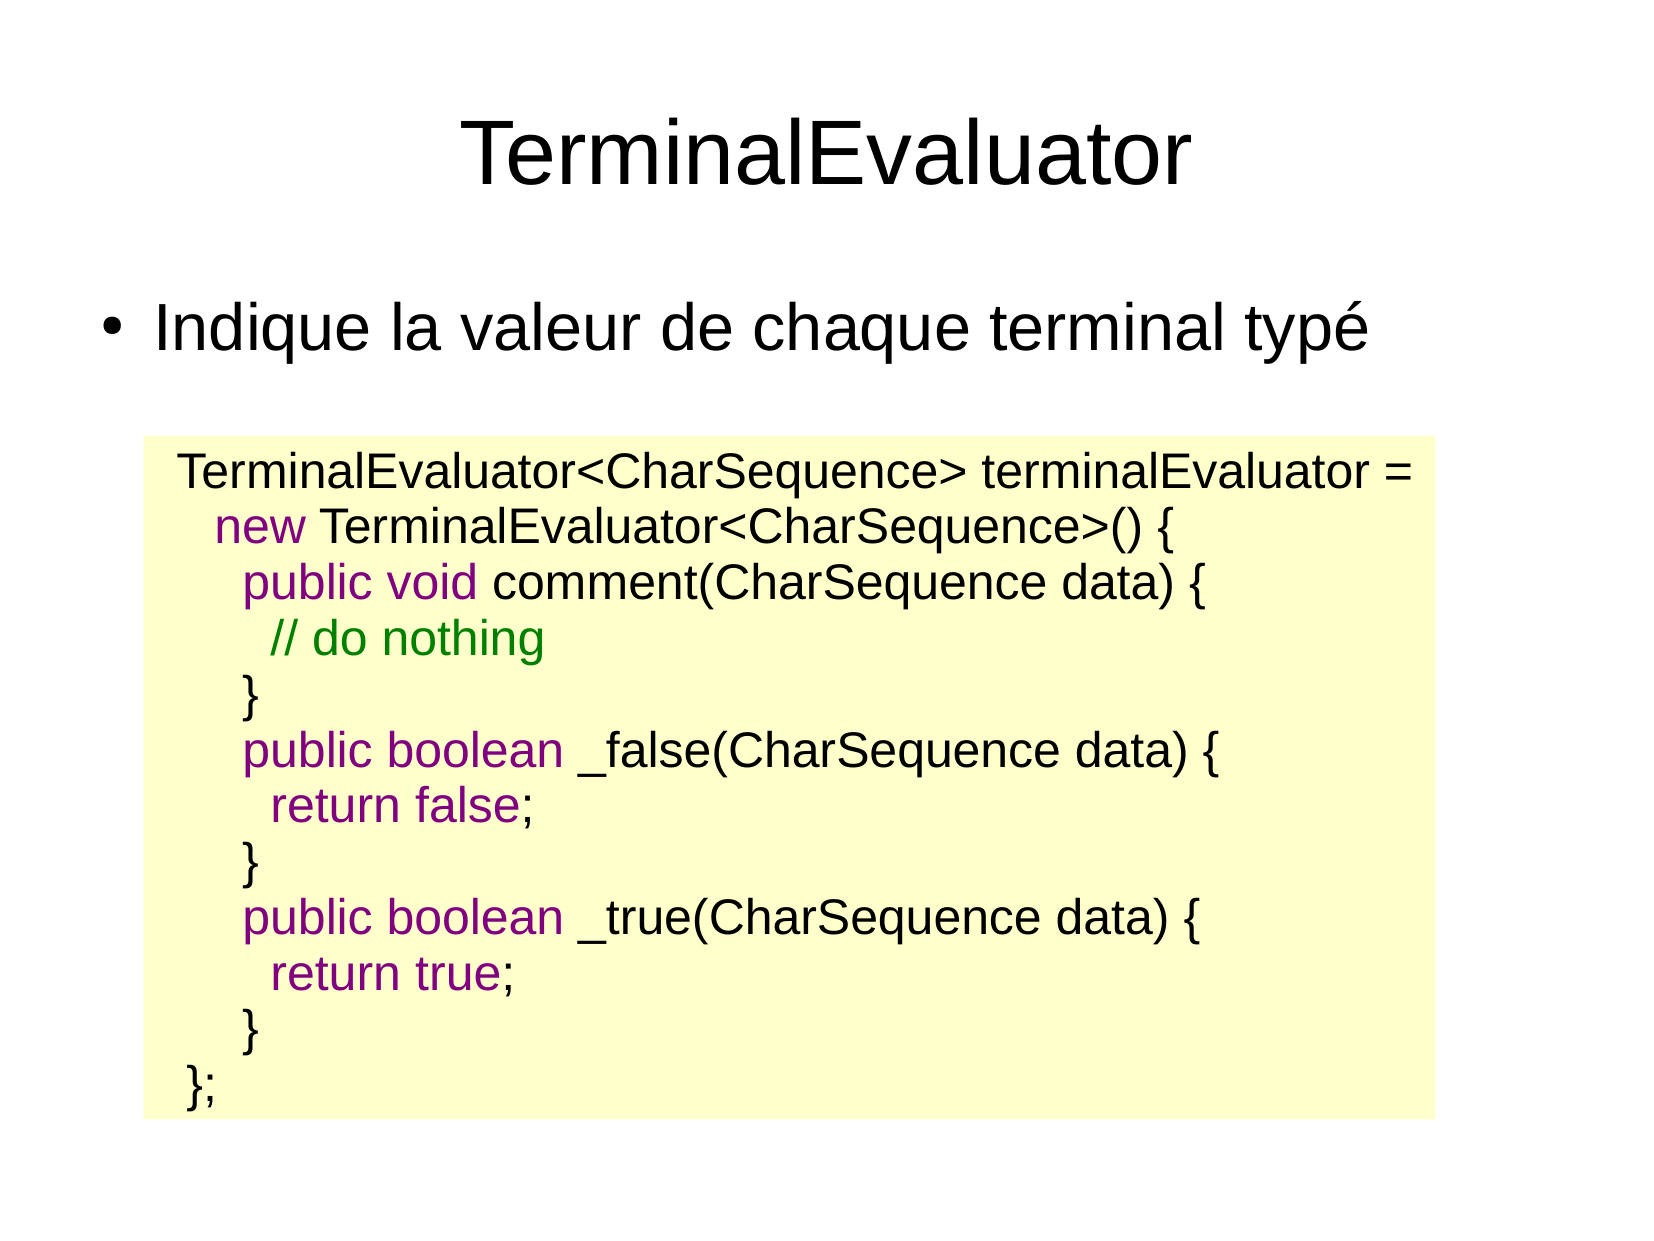

# TerminalEvaluator
Indique la valeur de chaque terminal typé
TerminalEvaluator<CharSequence> terminalEvaluator =
 new TerminalEvaluator<CharSequence>() {
 public void comment(CharSequence data) {
 // do nothing
 }
 public boolean _false(CharSequence data) {
 return false;
 }
 public boolean _true(CharSequence data) {
 return true;
 }
 };